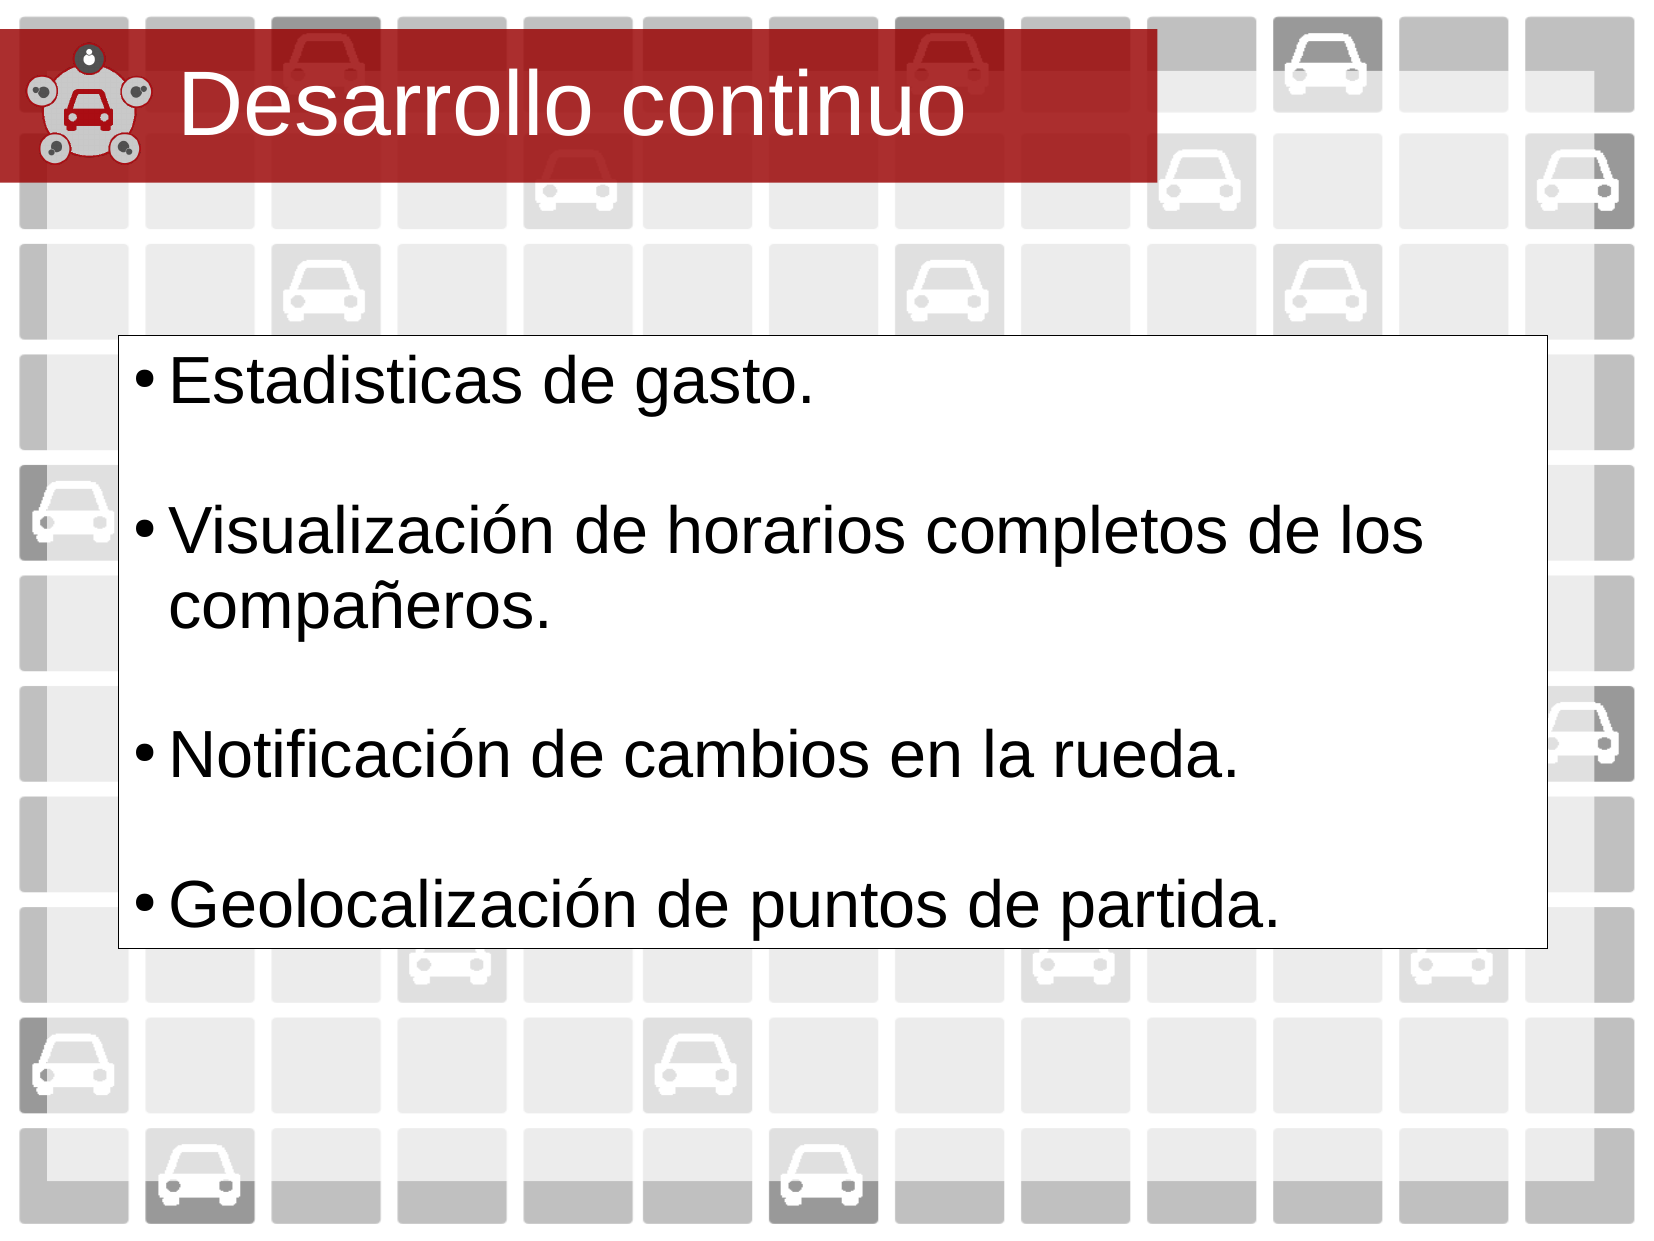

# Desarrollo continuo
Estadisticas de gasto.
Visualización de horarios completos de los compañeros.
Notificación de cambios en la rueda.
Geolocalización de puntos de partida.